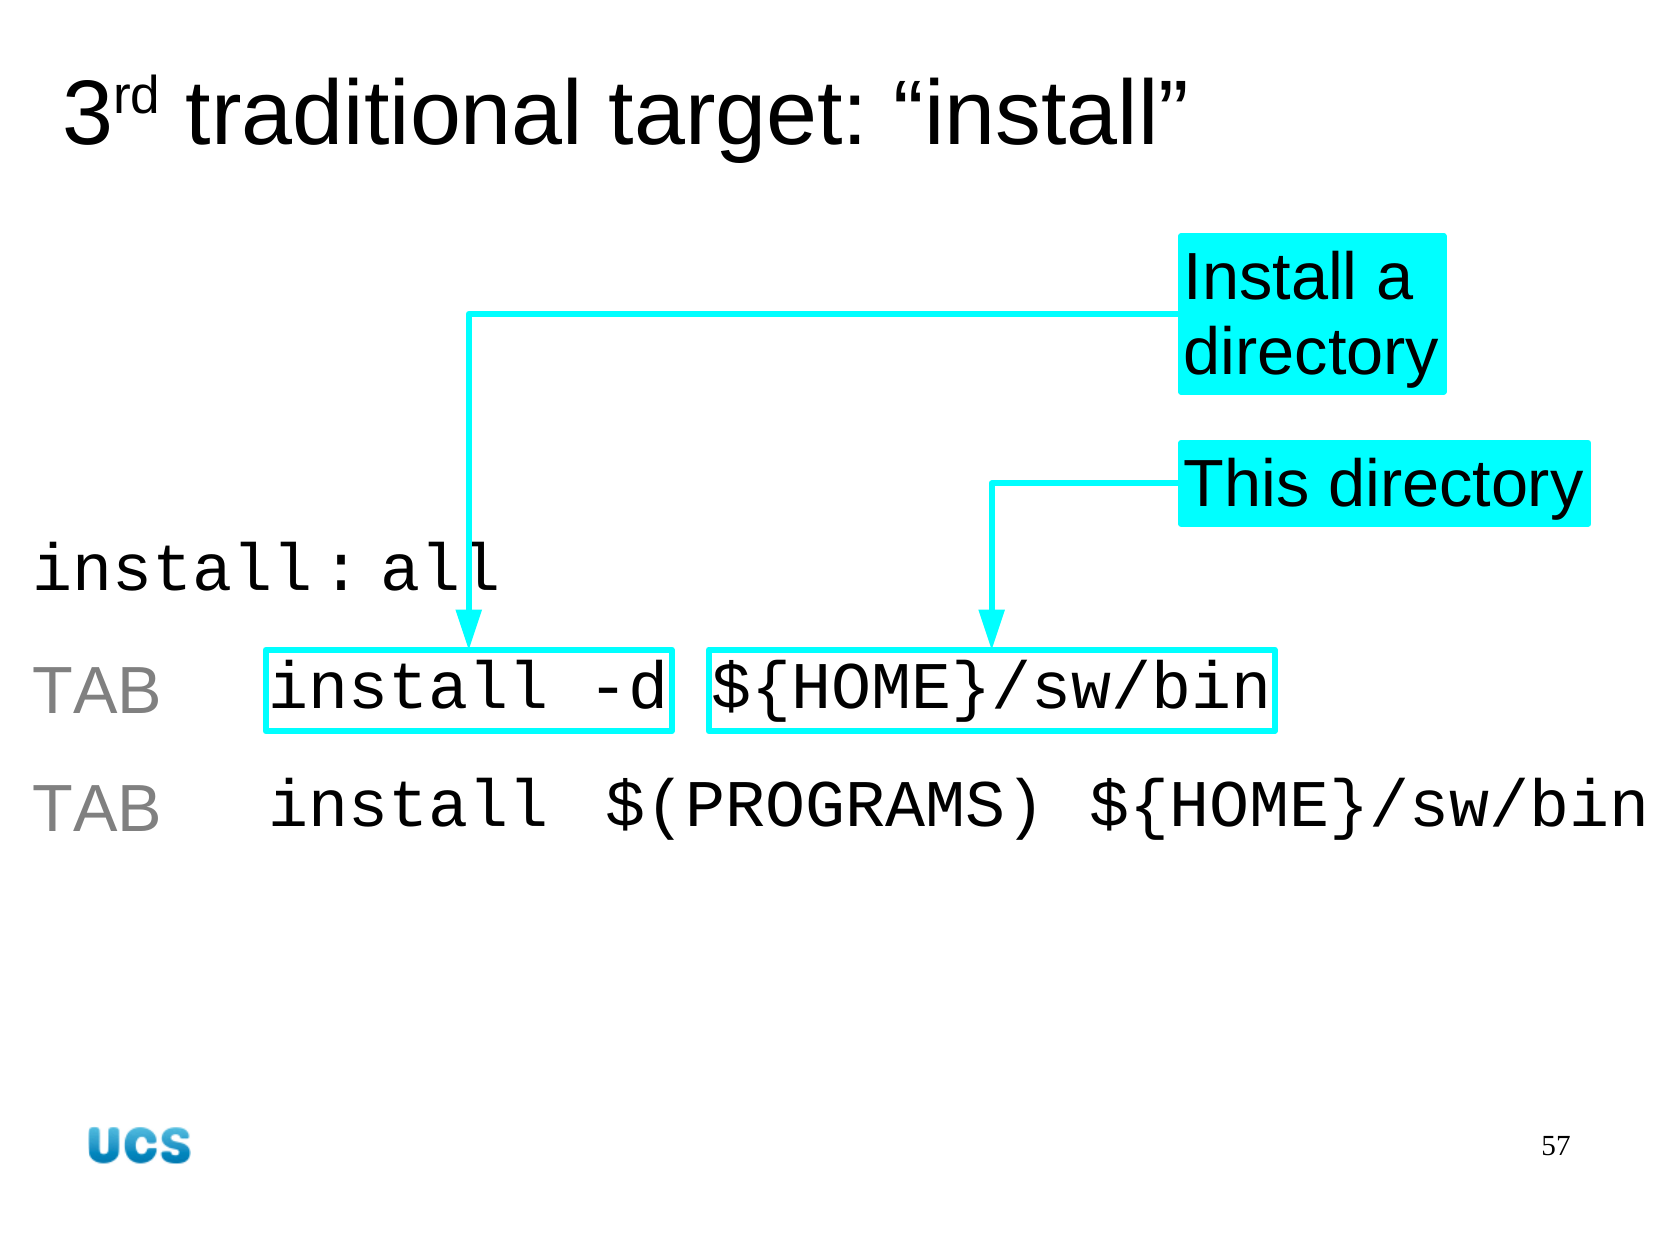

3rd traditional target: “install”
Install a
directory
This directory
all
install
:
install -d
${HOME}/sw/bin
TAB
$(PROGRAMS)
install
${HOME}/sw/bin
TAB
57